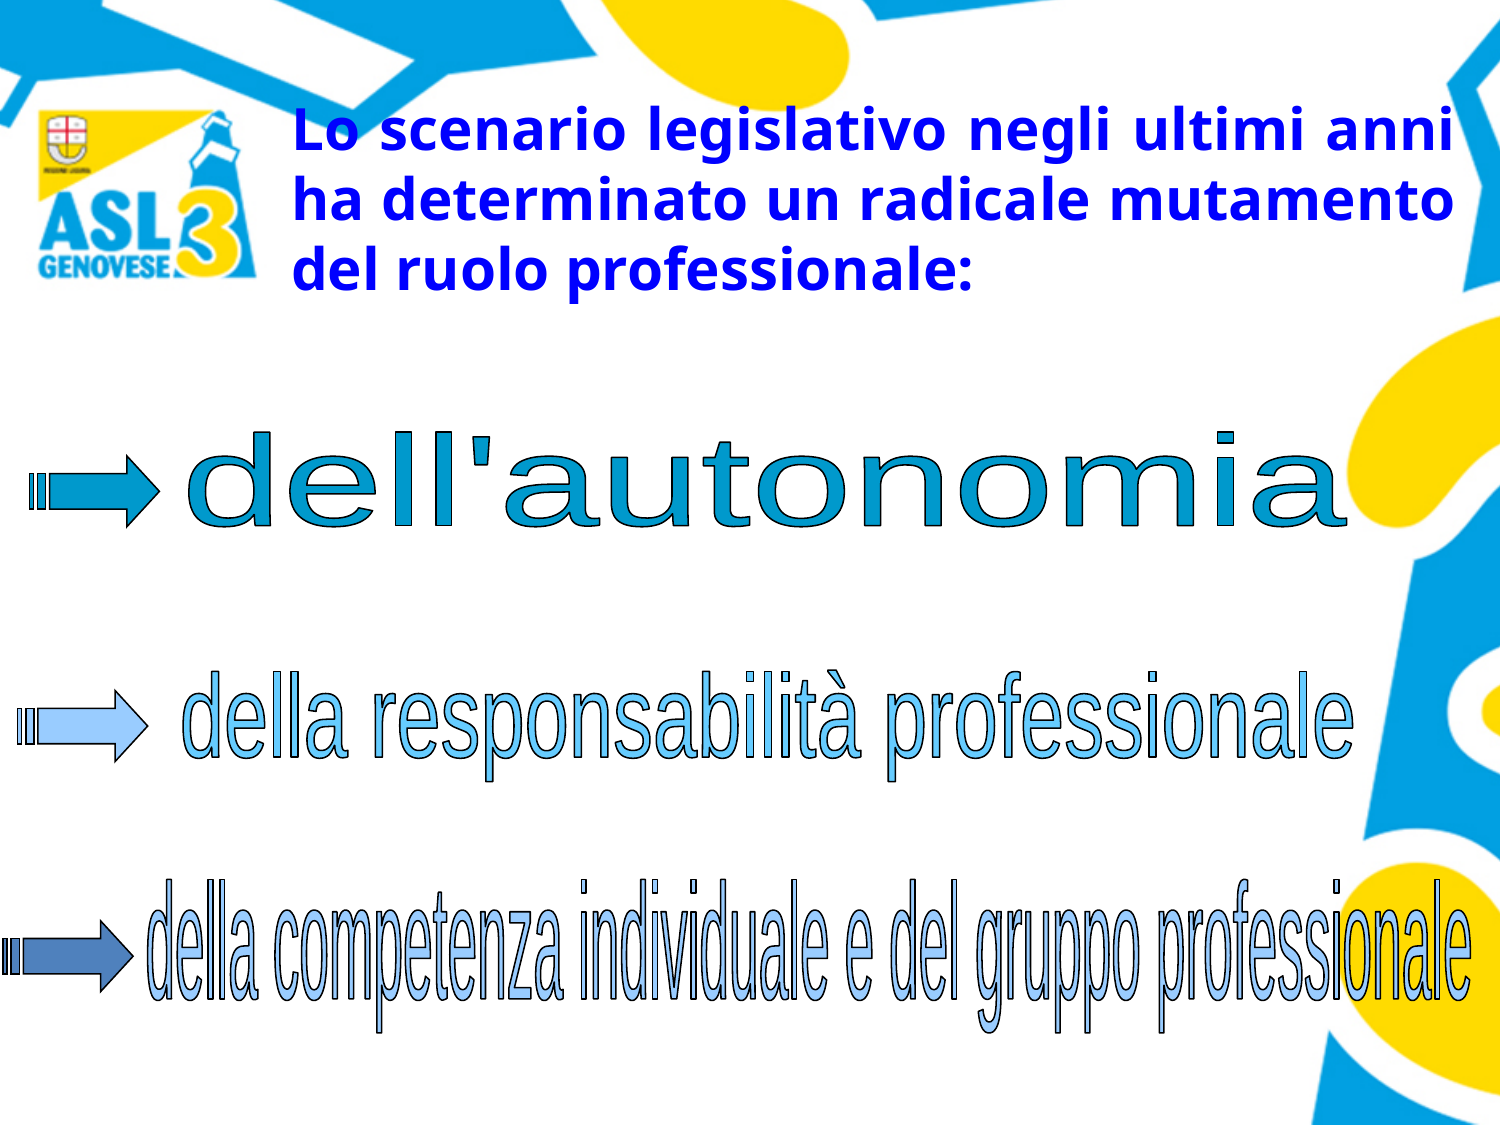

Lo scenario legislativo negli ultimi anni ha determinato un radicale mutamento del ruolo professionale:
dell'autonomia
della responsabilità professionale
della competenza individuale e del gruppo professionale